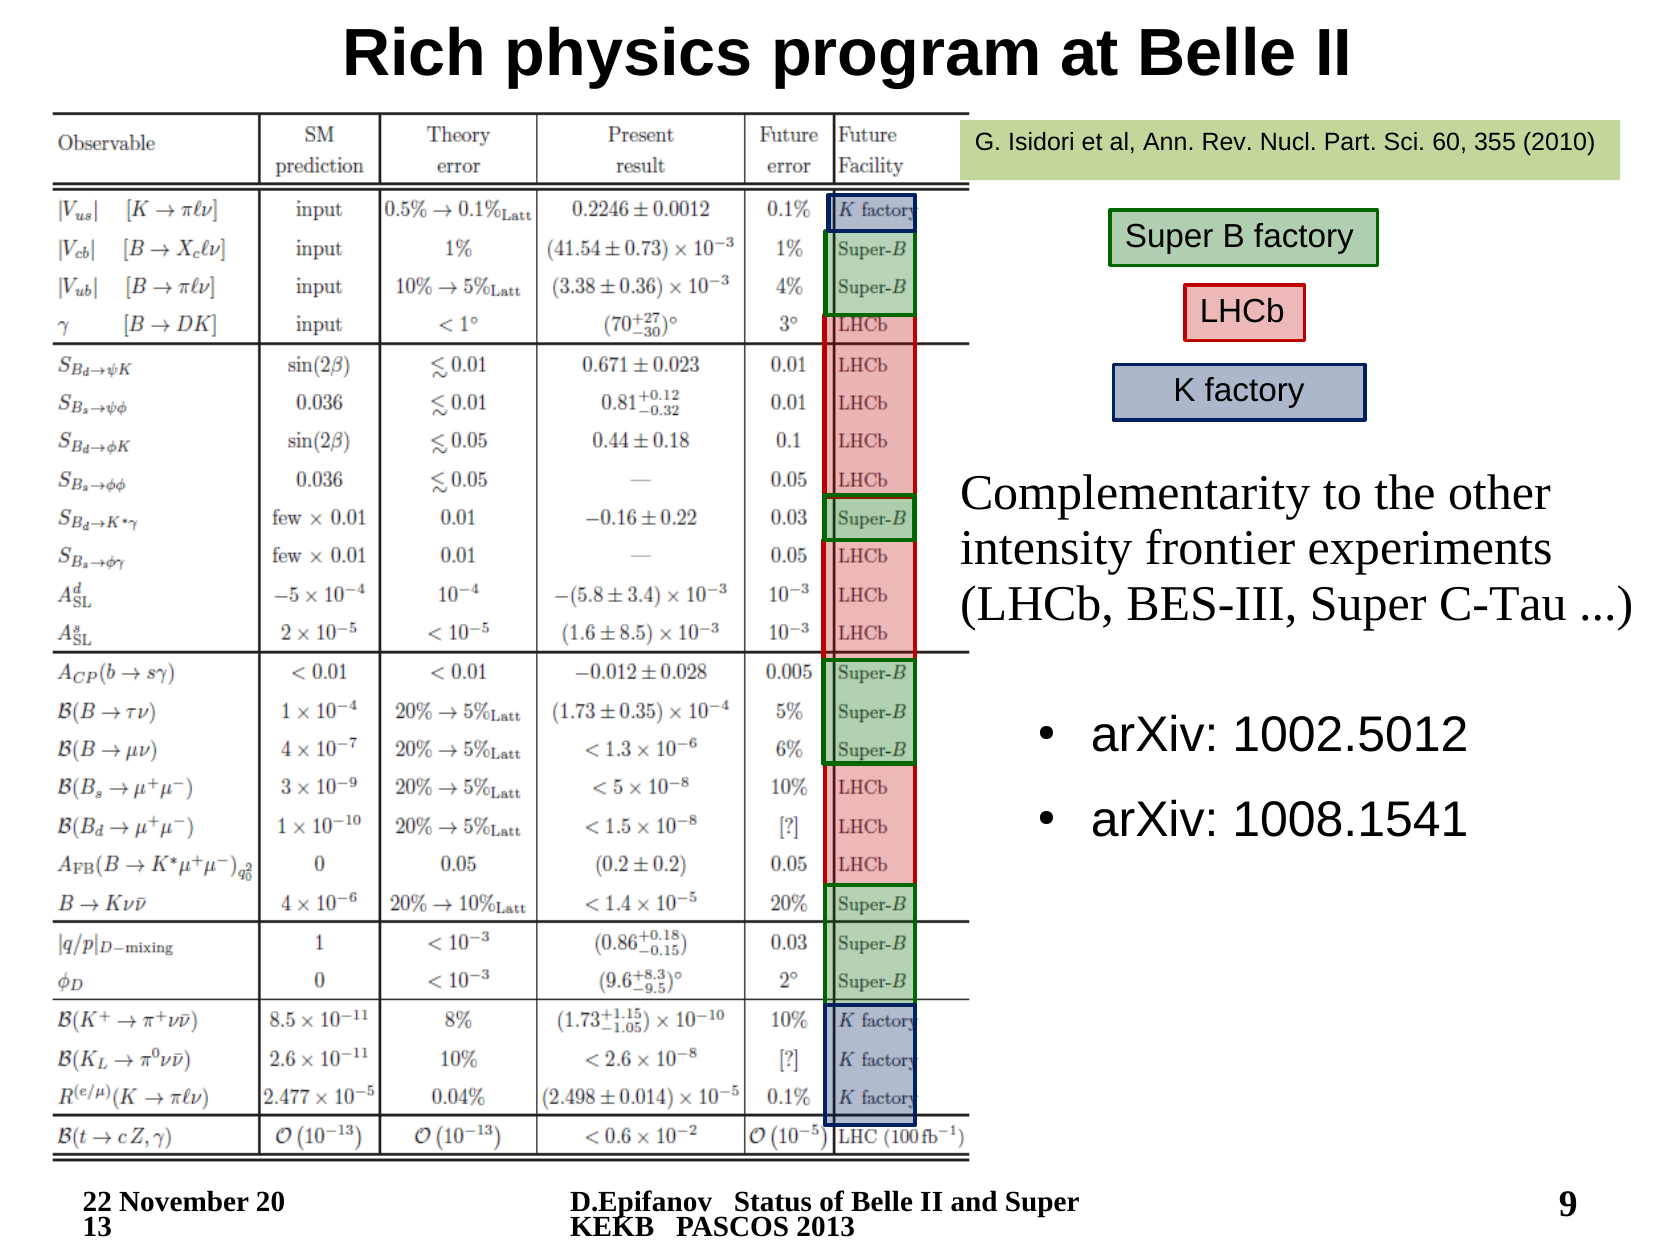

# Rich physics program at Belle II
G. Isidori et al, Ann. Rev. Nucl. Part. Sci. 60, 355 (2010)
Super B factory
LHCb
K factory
Complementarity to the other
intensity frontier experiments
(LHCb, BES-III, Super C-Tau ...)
arXiv: 1002.5012
arXiv: 1008.1541
9
22 November 2013
D.Epifanov Status of Belle II and SuperKEKB PASCOS 2013